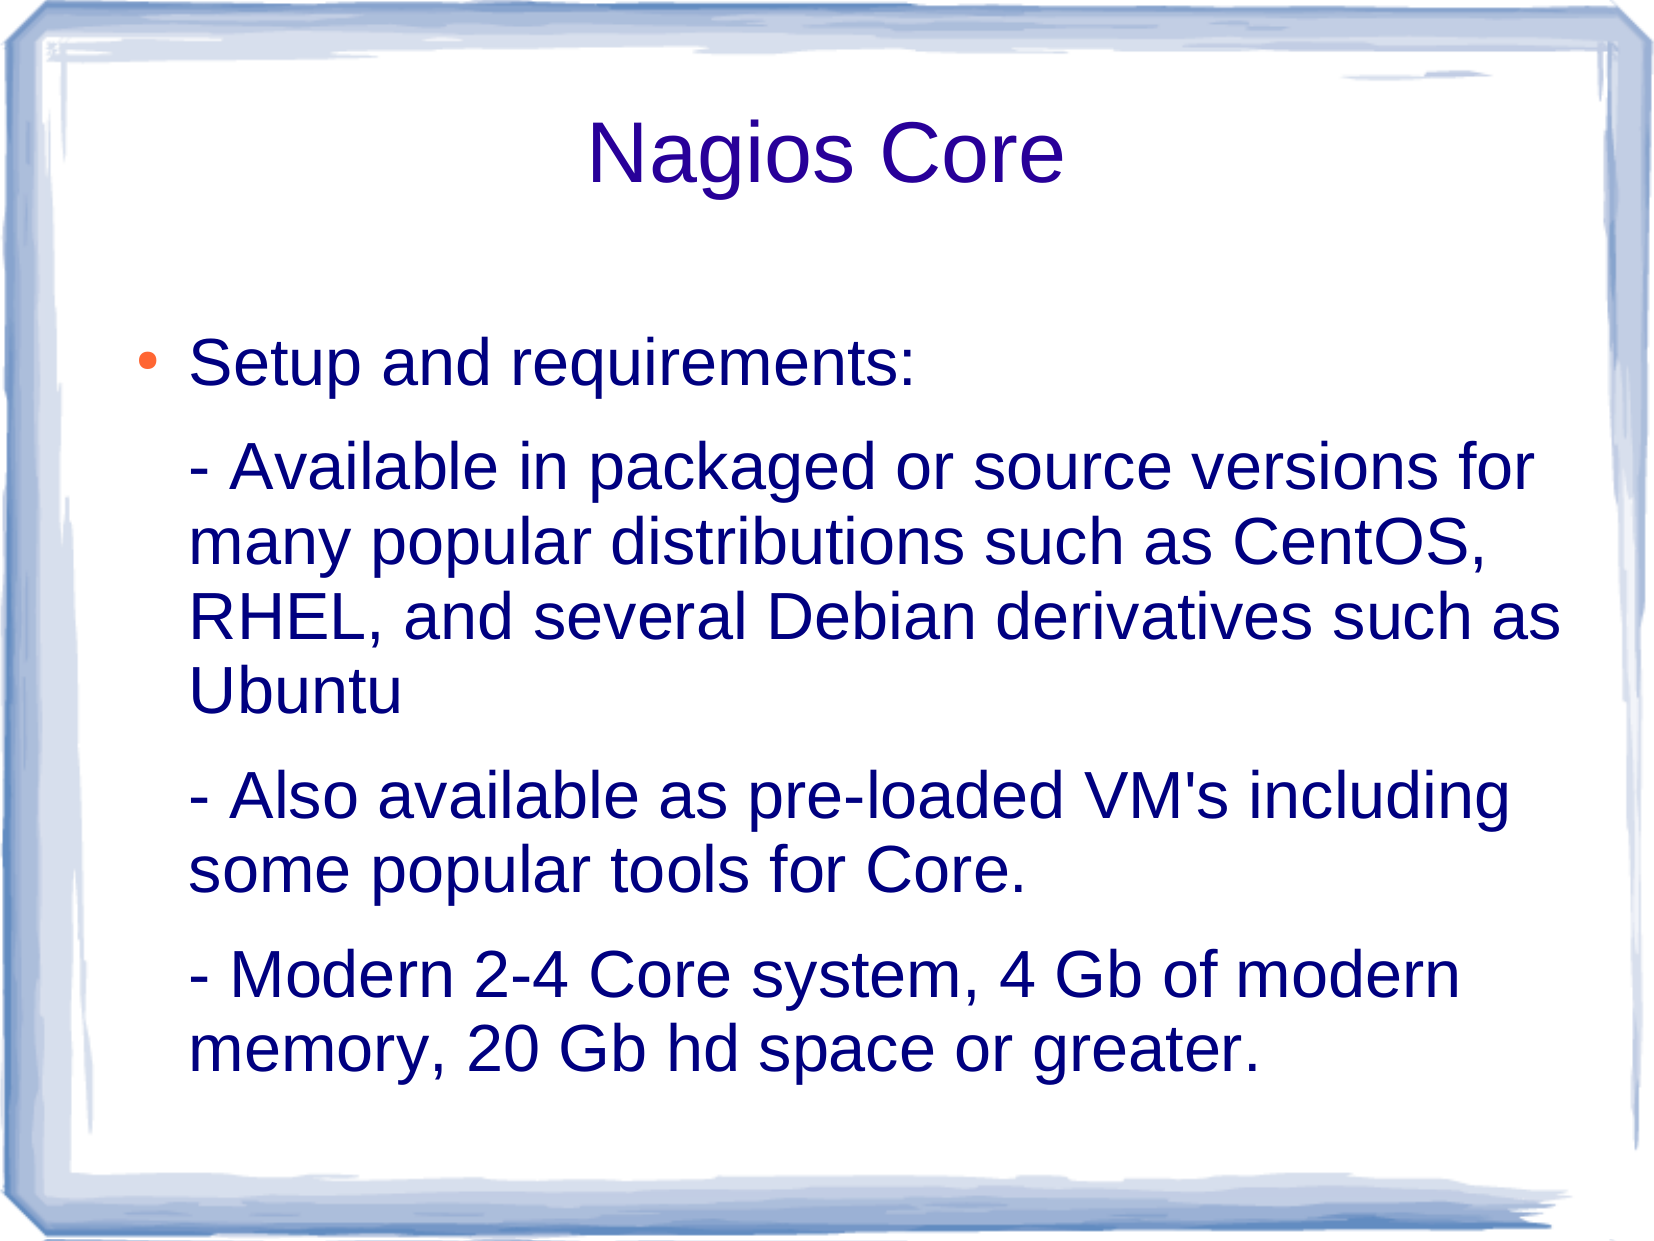

# Nagios Core
Setup and requirements:
- Available in packaged or source versions for many popular distributions such as CentOS, RHEL, and several Debian derivatives such as Ubuntu
- Also available as pre-loaded VM's including some popular tools for Core.
- Modern 2-4 Core system, 4 Gb of modern memory, 20 Gb hd space or greater.